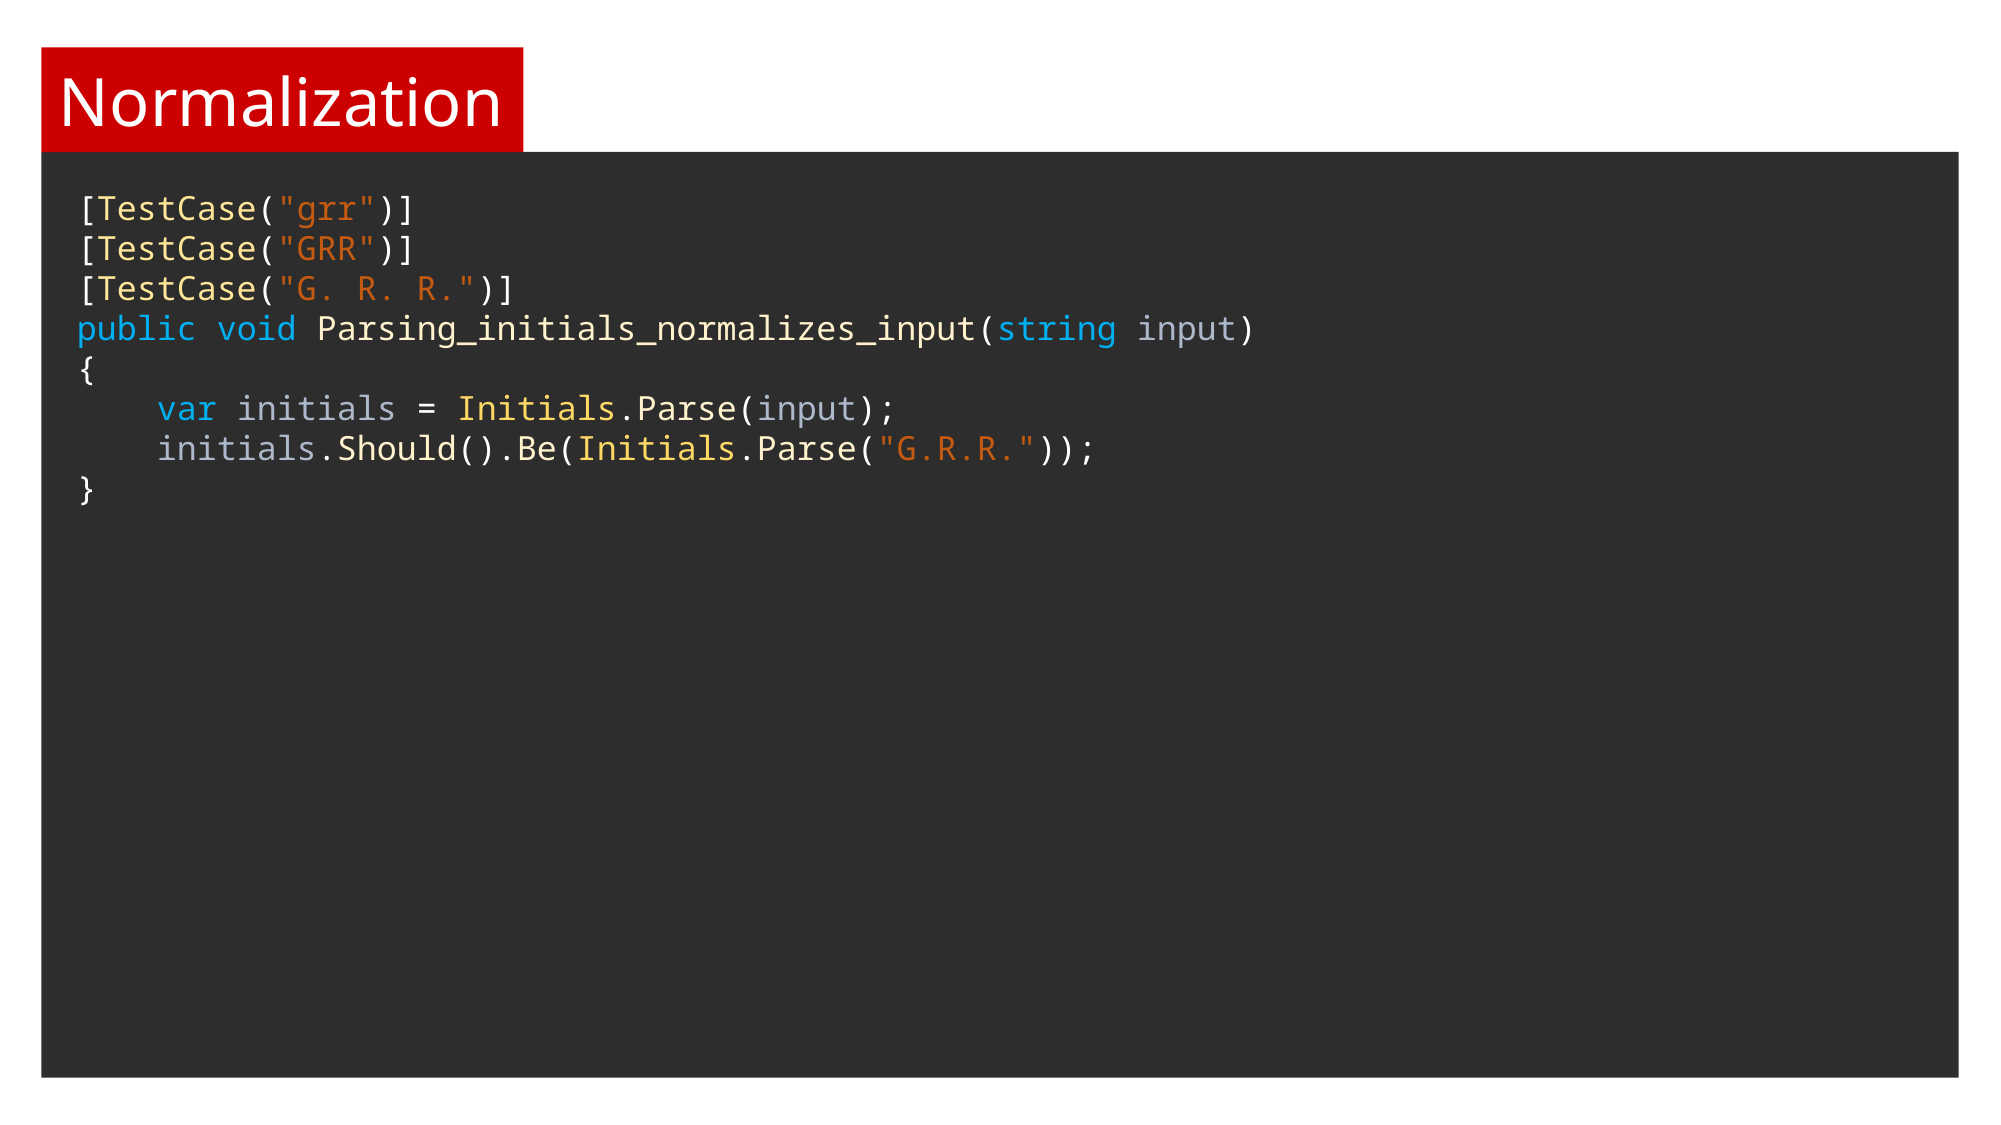

Normalization
[TestCase("grr")]
[TestCase("GRR")]
[TestCase("G. R. R.")]
public void Parsing_initials_normalizes_input(string input)
{
 var initials = Initials.Parse(input);
 initials.Should().Be(Initials.Parse("G.R.R."));
}